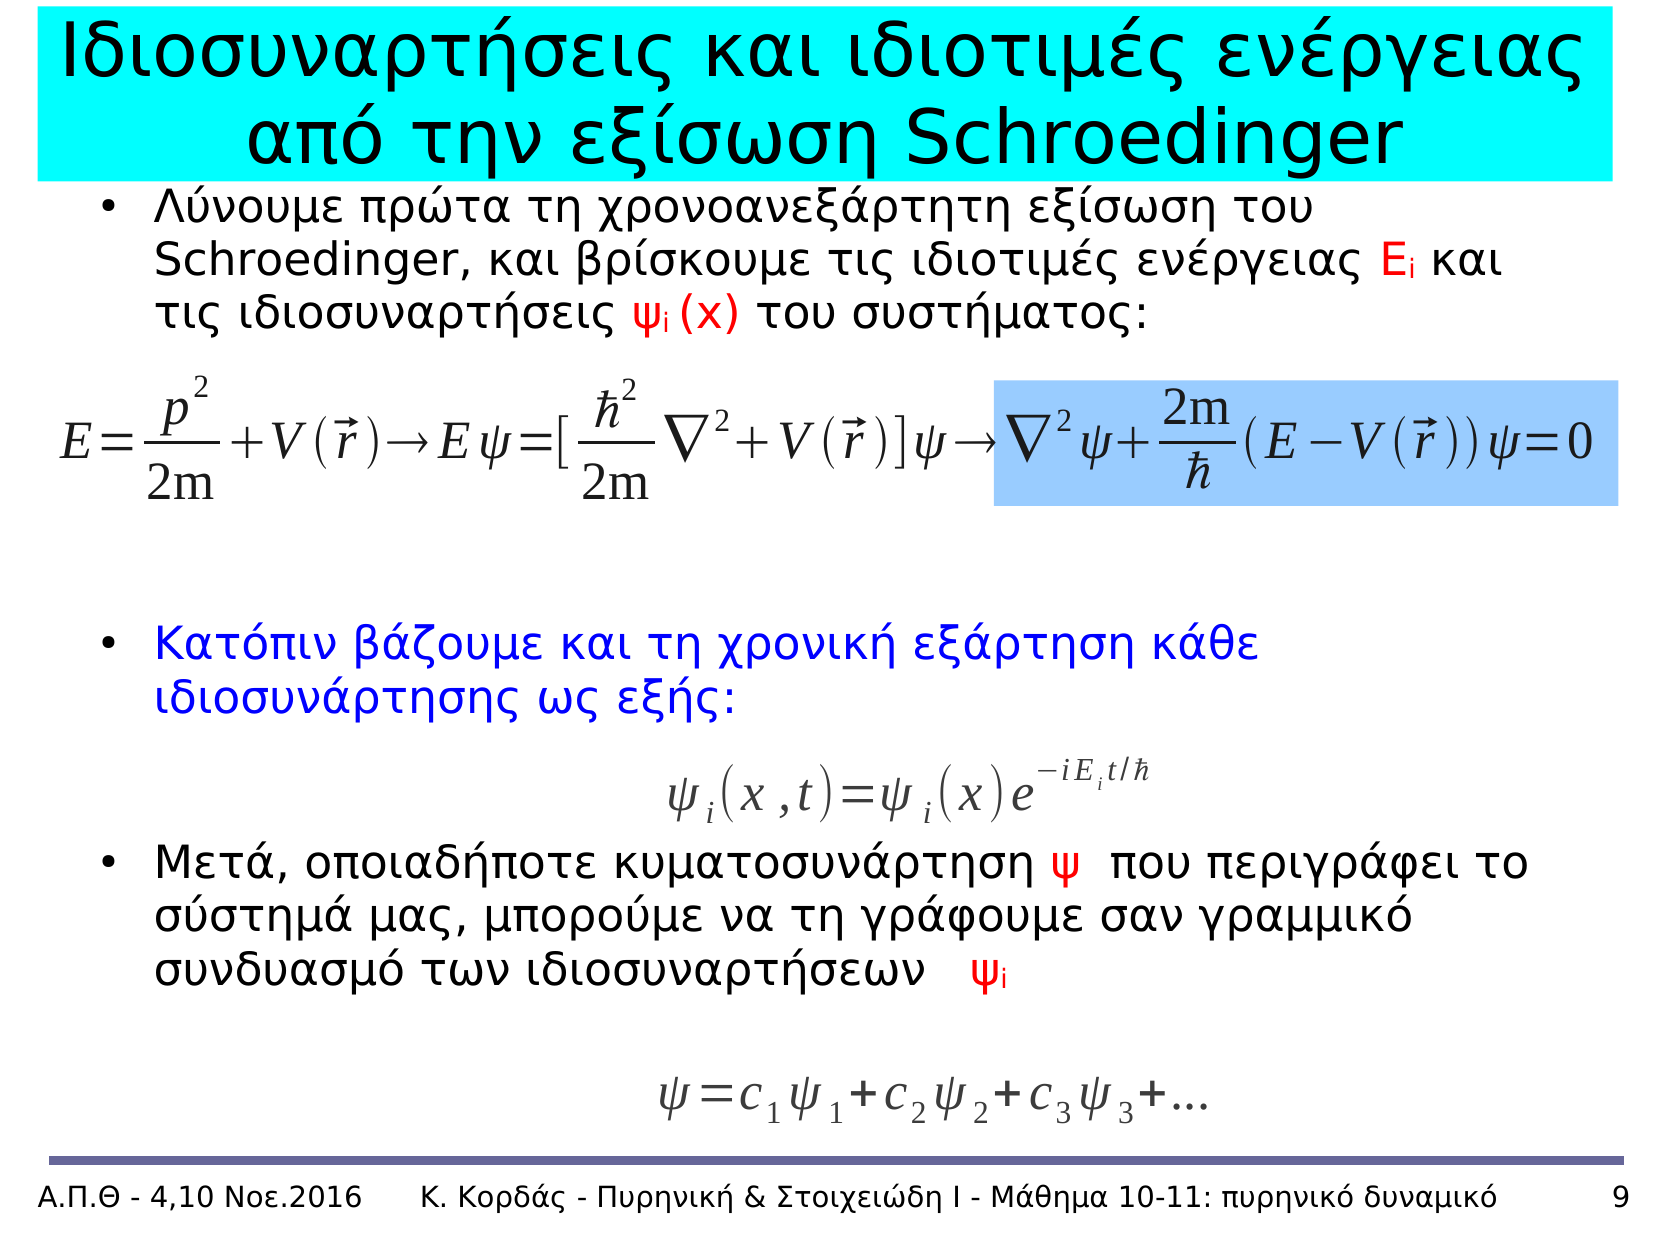

# Ιδιοσυναρτήσεις και ιδιοτιμές ενέργειας από την εξίσωση Schroedinger
Λύνουμε πρώτα τη χρονοανεξάρτητη εξίσωση του Schroedinger, και βρίσκουμε τις ιδιοτιμές ενέργειας Εi και τις ιδιοσυναρτήσεις ψi (x) του συστήματος:
Κατόπιν βάζουμε και τη χρονική εξάρτηση κάθε ιδιοσυνάρτησης ως εξής:
Μετά, οποιαδήποτε κυματοσυνάρτηση ψ που περιγράφει το σύστημά μας, μπορούμε να τη γράφουμε σαν γραμμικό συνδυασμό των ιδιοσυναρτήσεων ψi
Α.Π.Θ - 4,10 Νοε.2016
Κ. Κορδάς - Πυρηνική & Στοιχειώδη Ι - Μάθημα 10-11: πυρηνικό δυναμικό
9